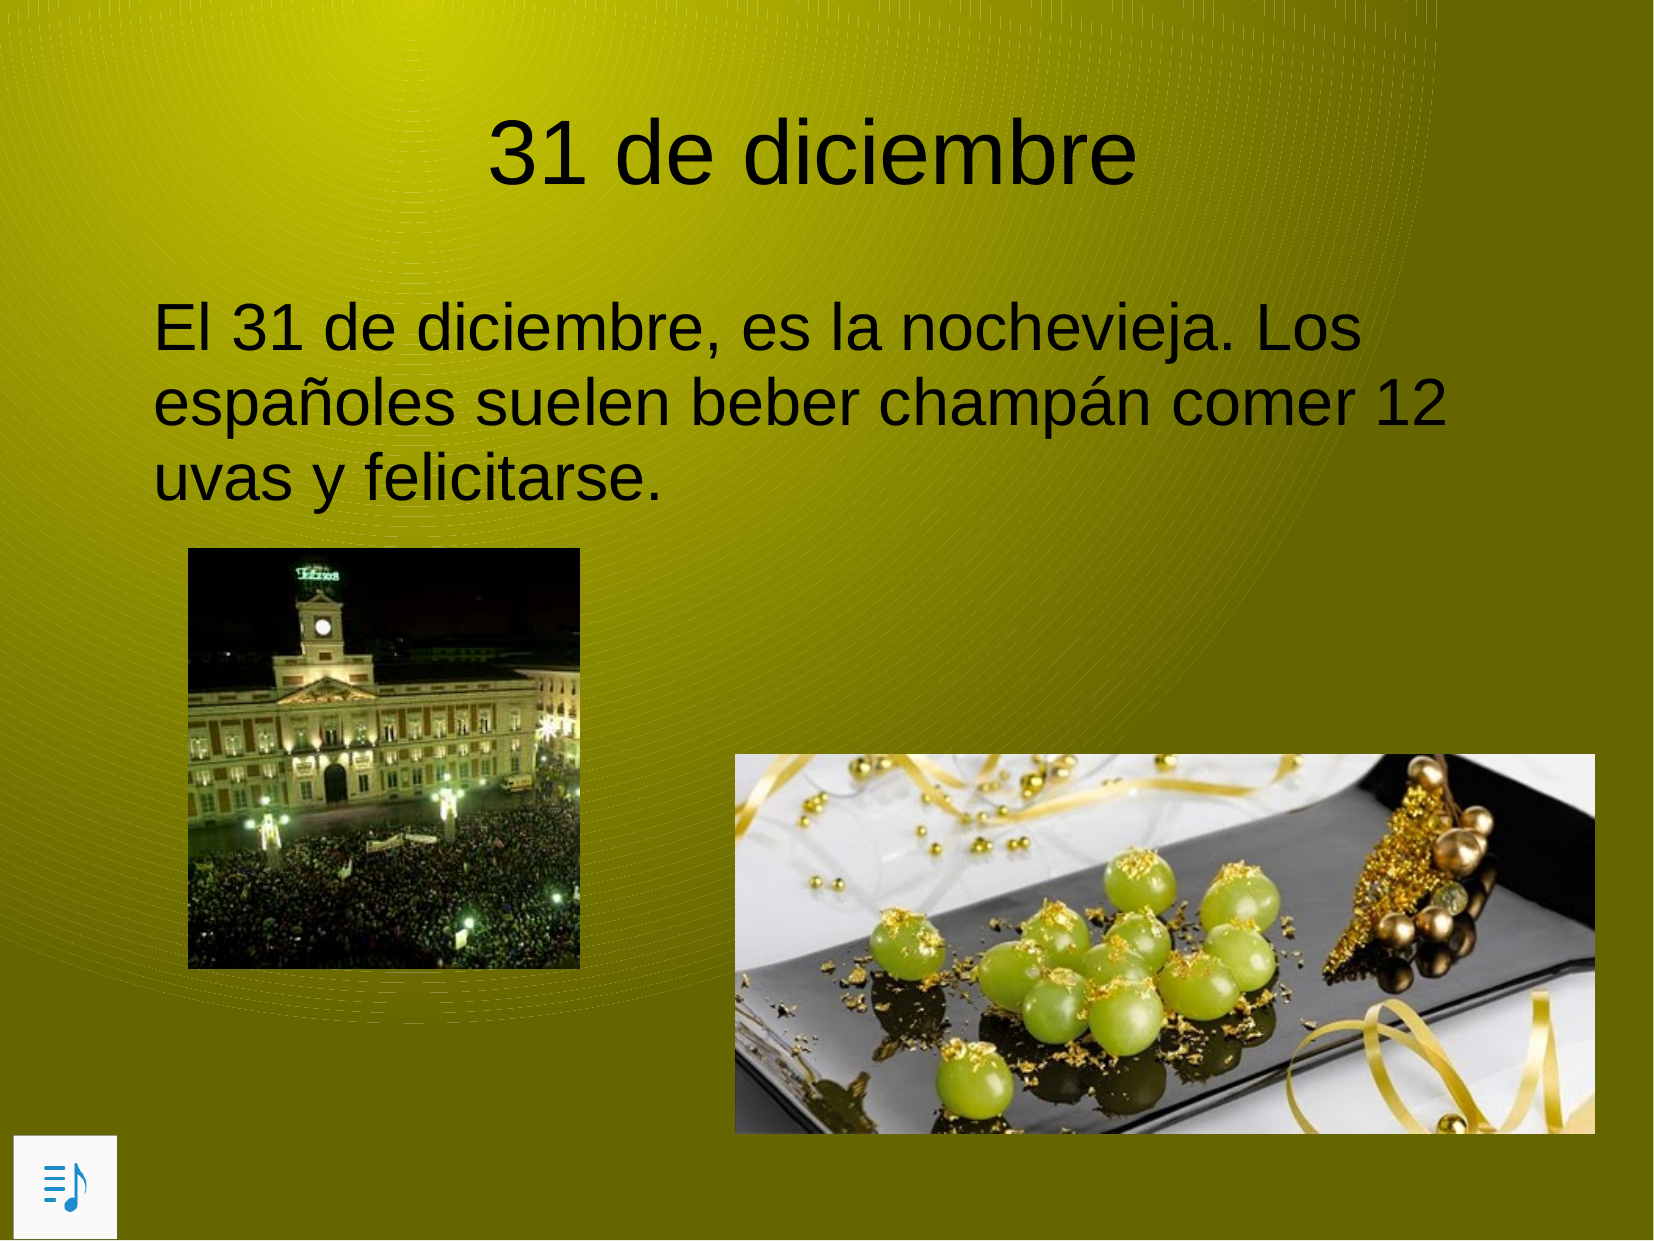

# 31 de diciembre
El 31 de diciembre, es la nochevieja. Los españoles suelen beber champán comer 12 uvas y felicitarse.